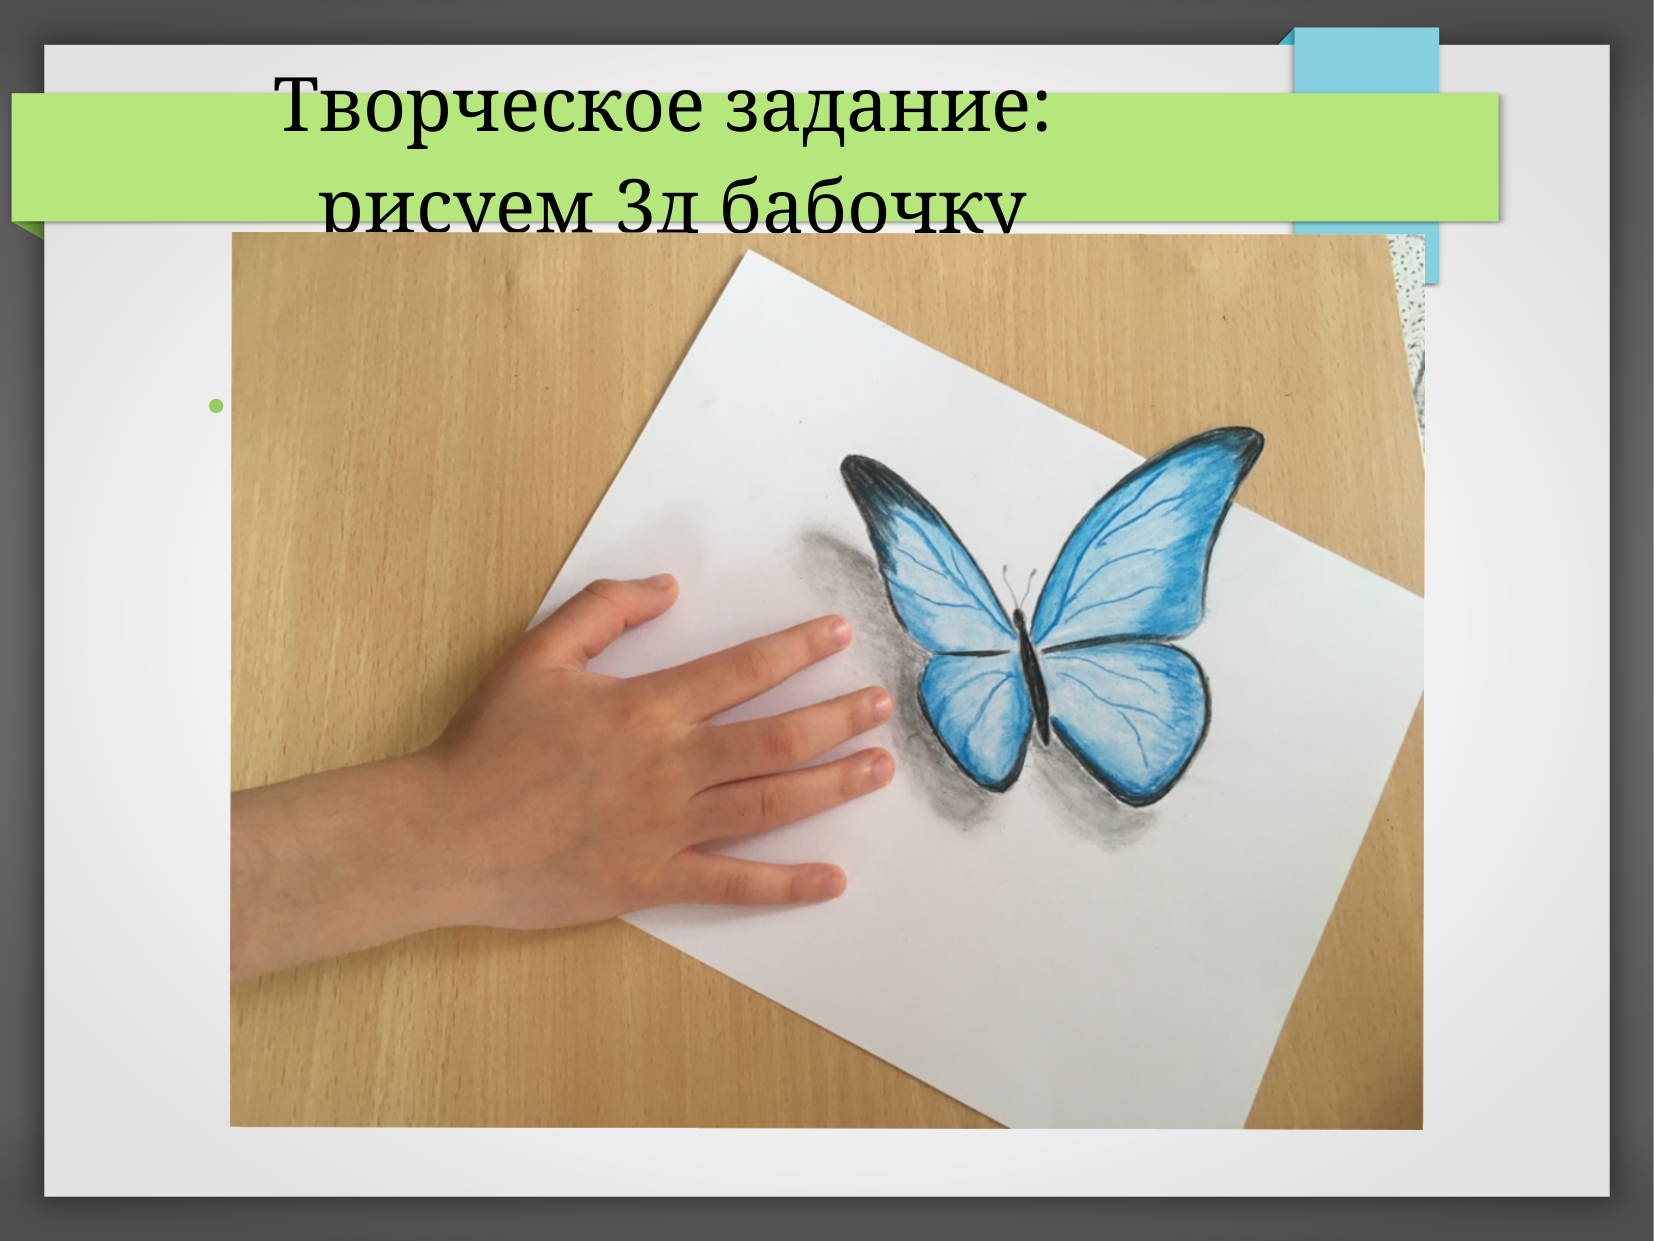

# Творческое задание: рисуем 3д бабочку
Рисуем бабочку 3д